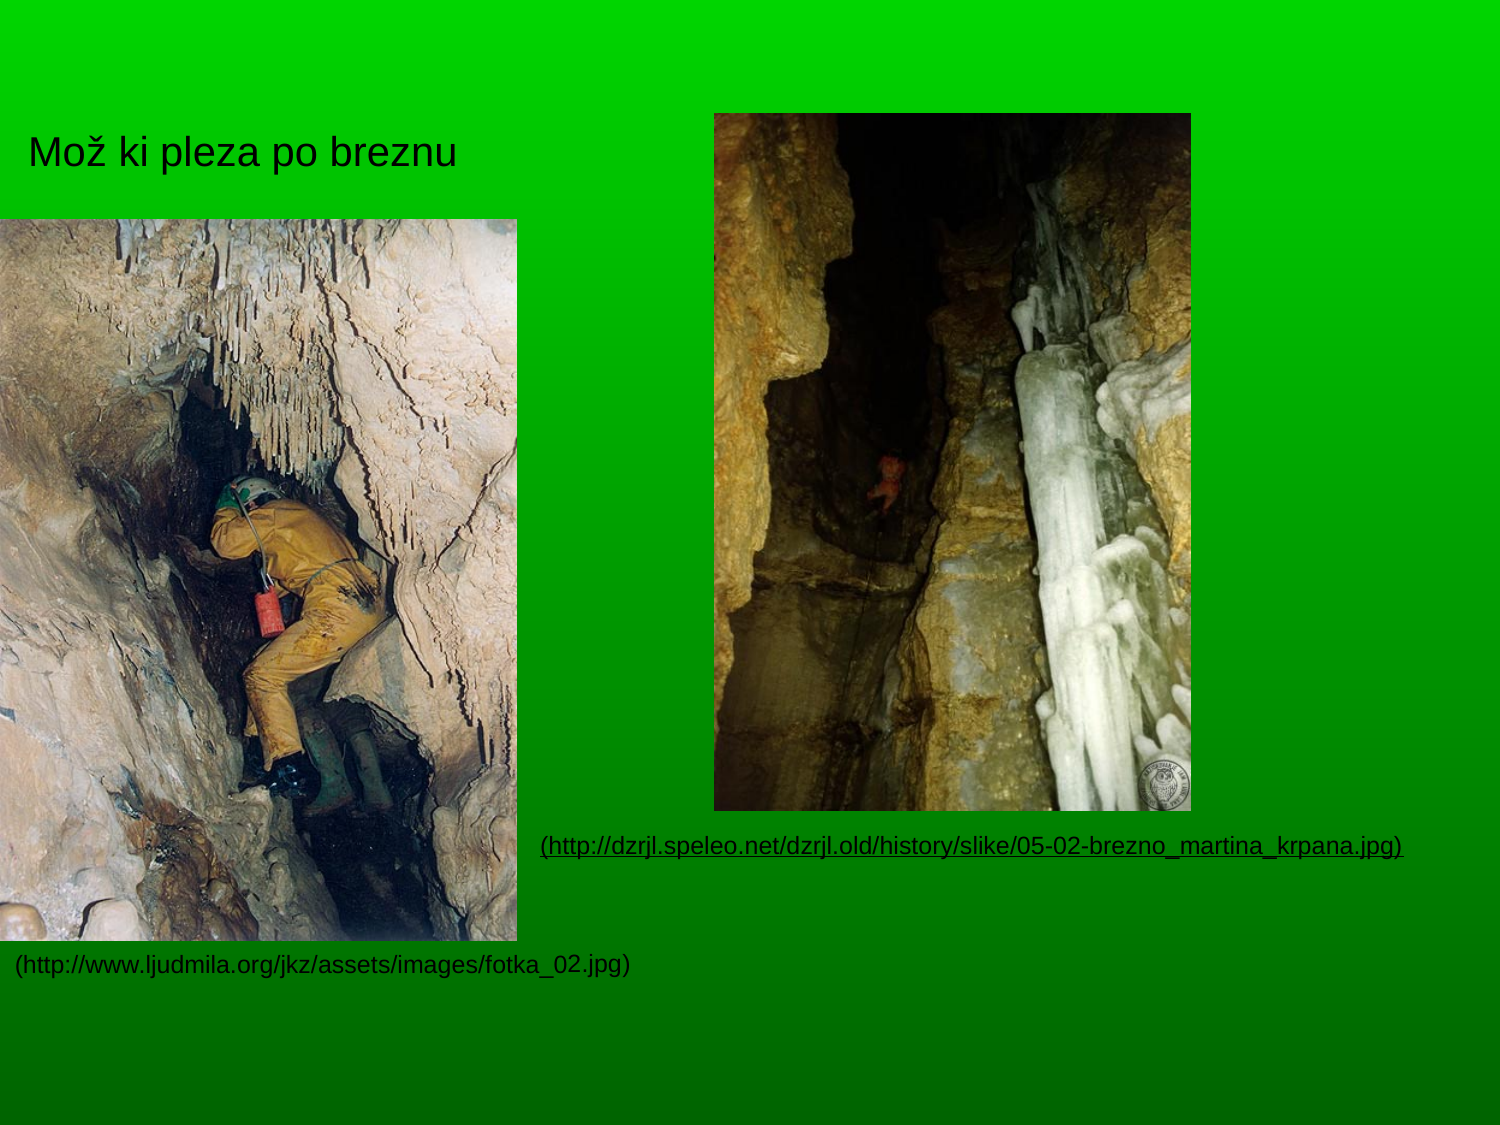

# Mož ki pleza po breznu
(http://dzrjl.speleo.net/dzrjl.old/history/slike/05-02-brezno_martina_krpana.jpg)
(http://www.ljudmila.org/jkz/assets/images/fotka_02.jpg)